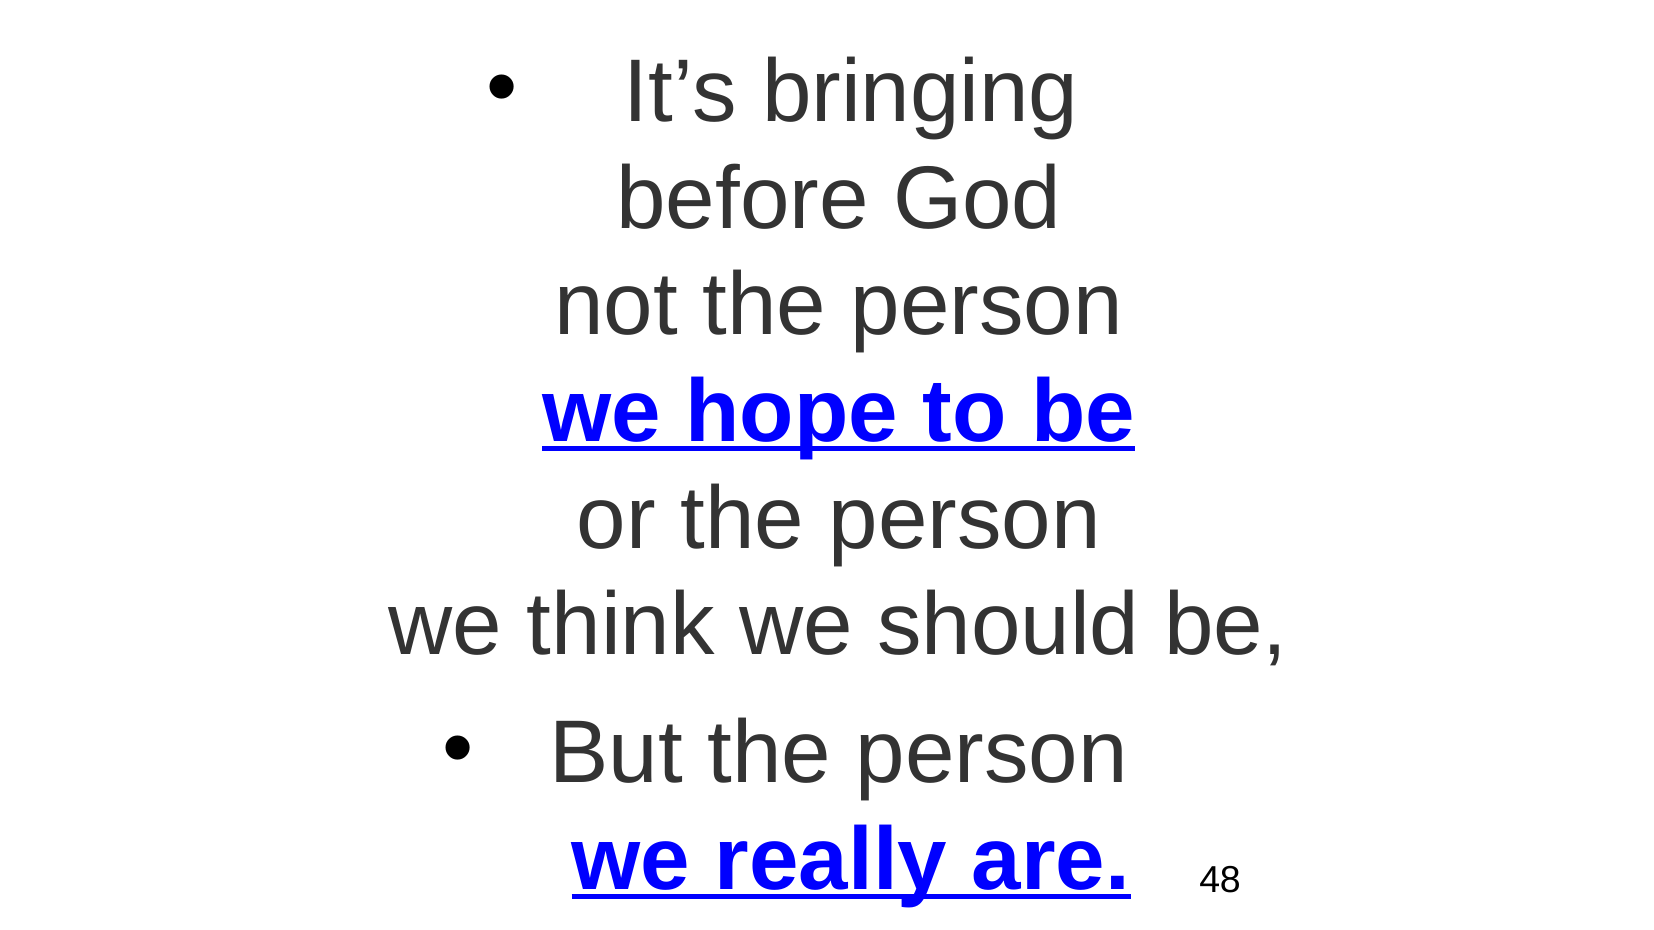

# It’s bringing before God not the person we hope to be or the person we think we should be,
But the person
we really are.
48